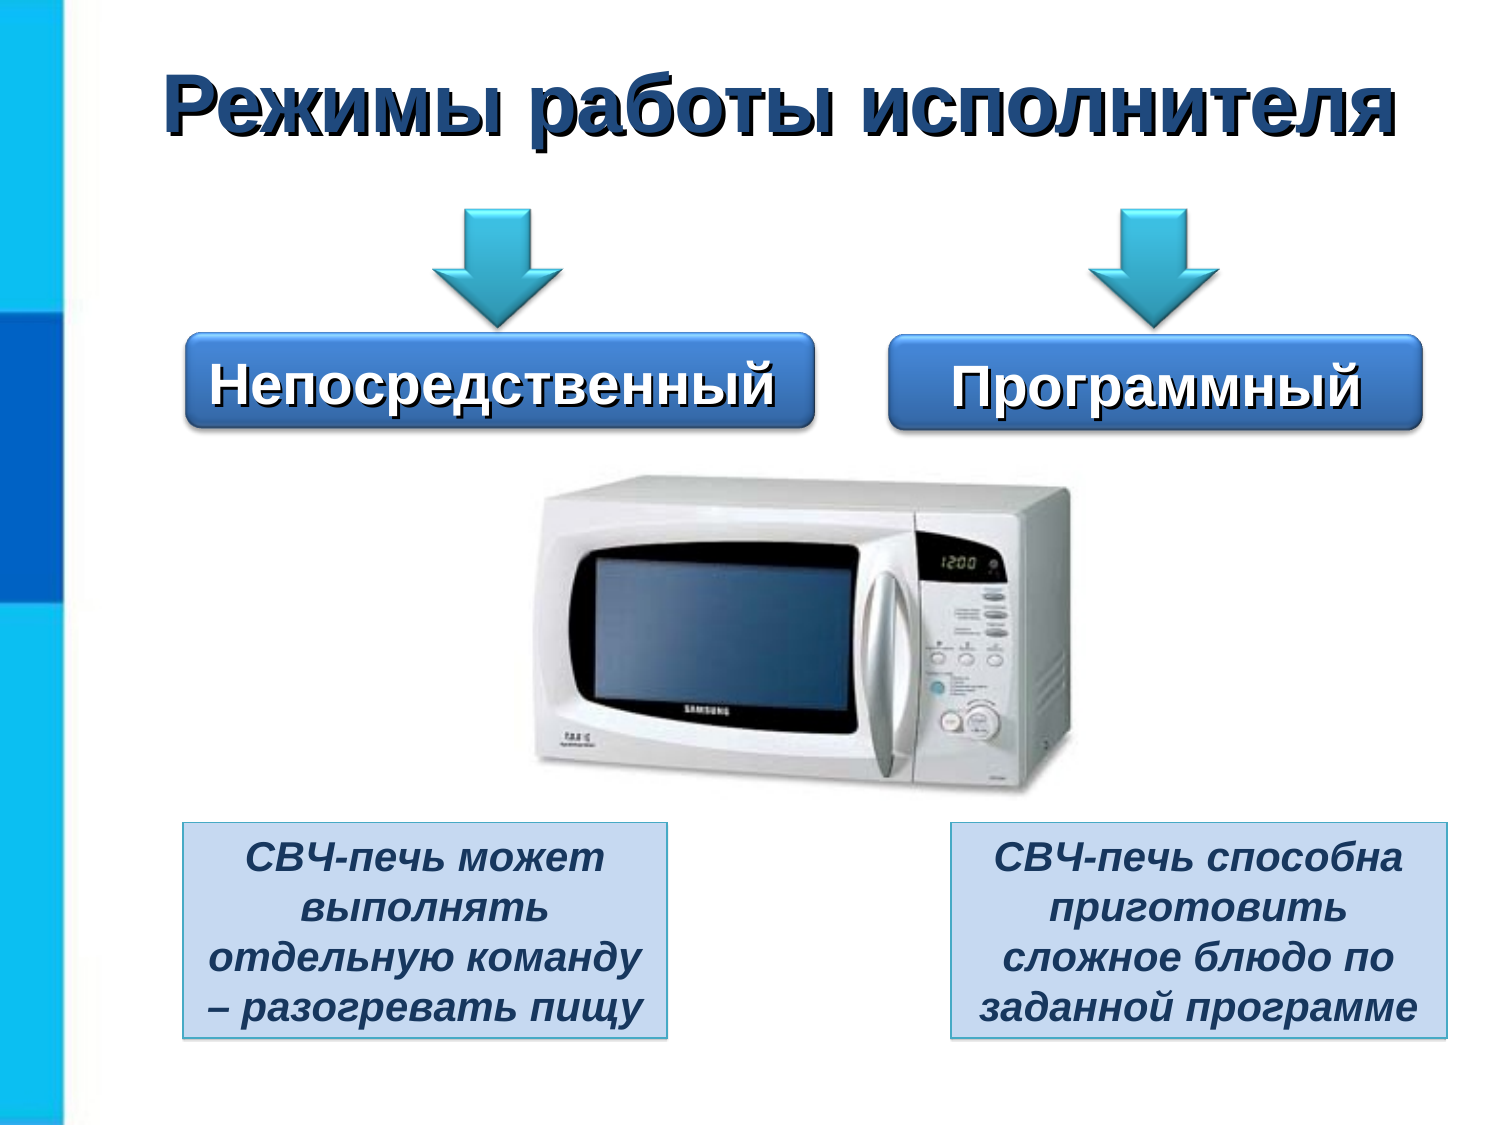

# Режимы работы исполнителя
Непосредственный
Программный
СВЧ-печь может выполнять отдельную команду – разогревать пищу
СВЧ-печь способна приготовить сложное блюдо по заданной программе